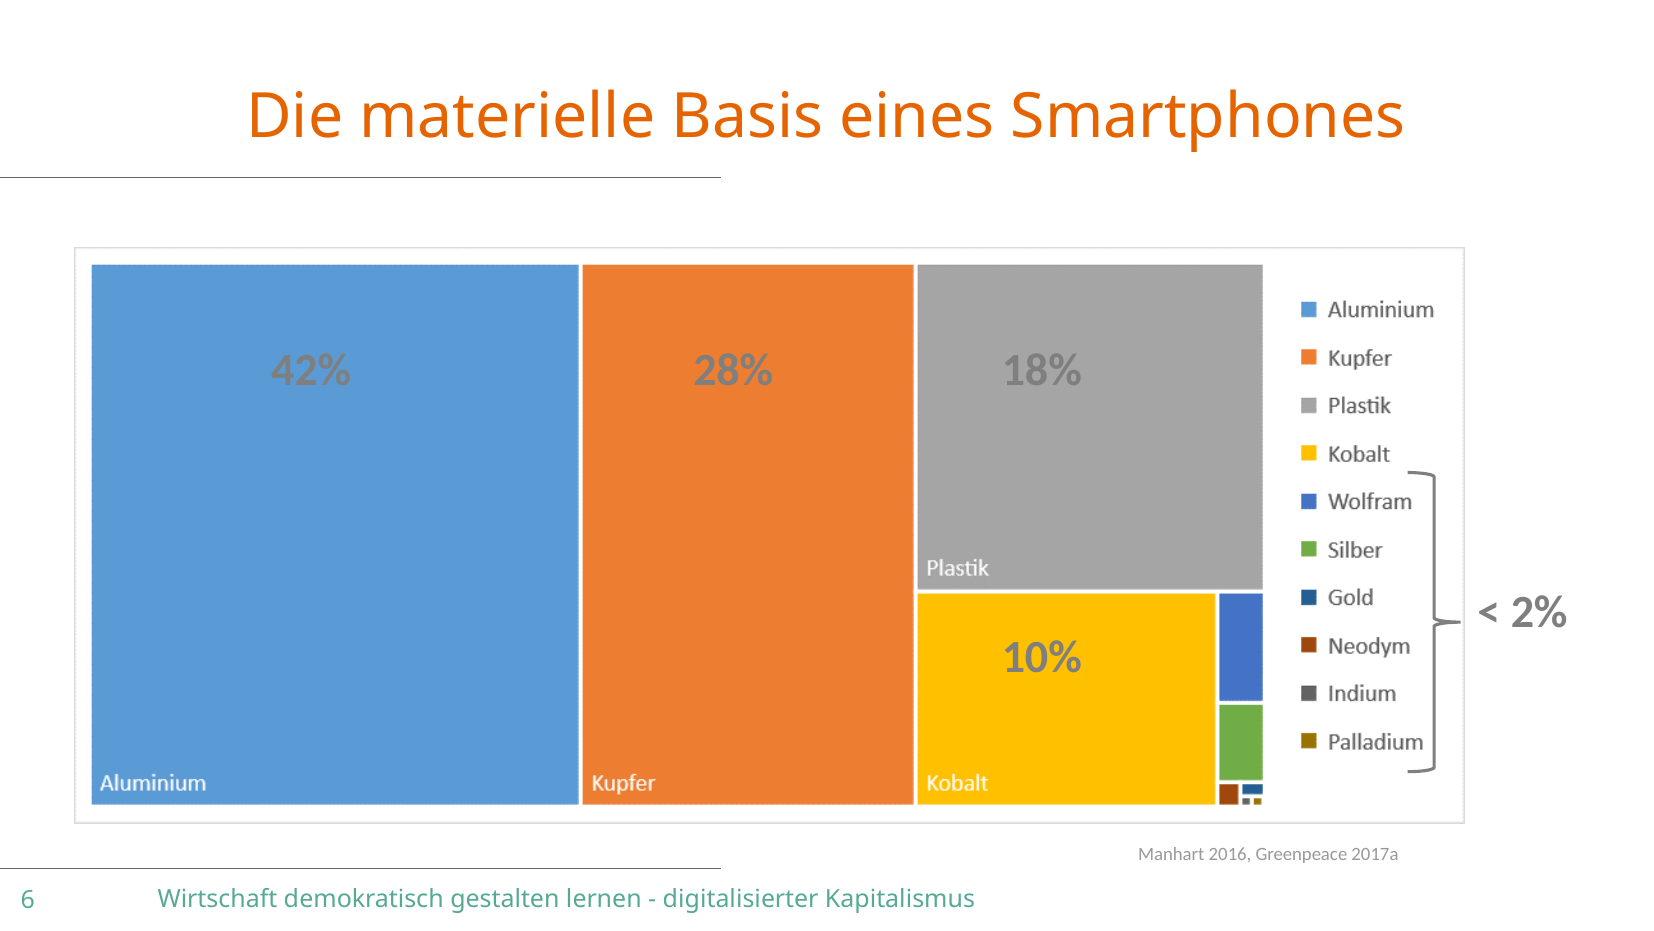

# Die materielle Basis eines Smartphones
42%
28%
18%
< 2%
10%
Manhart 2016, Greenpeace 2017a